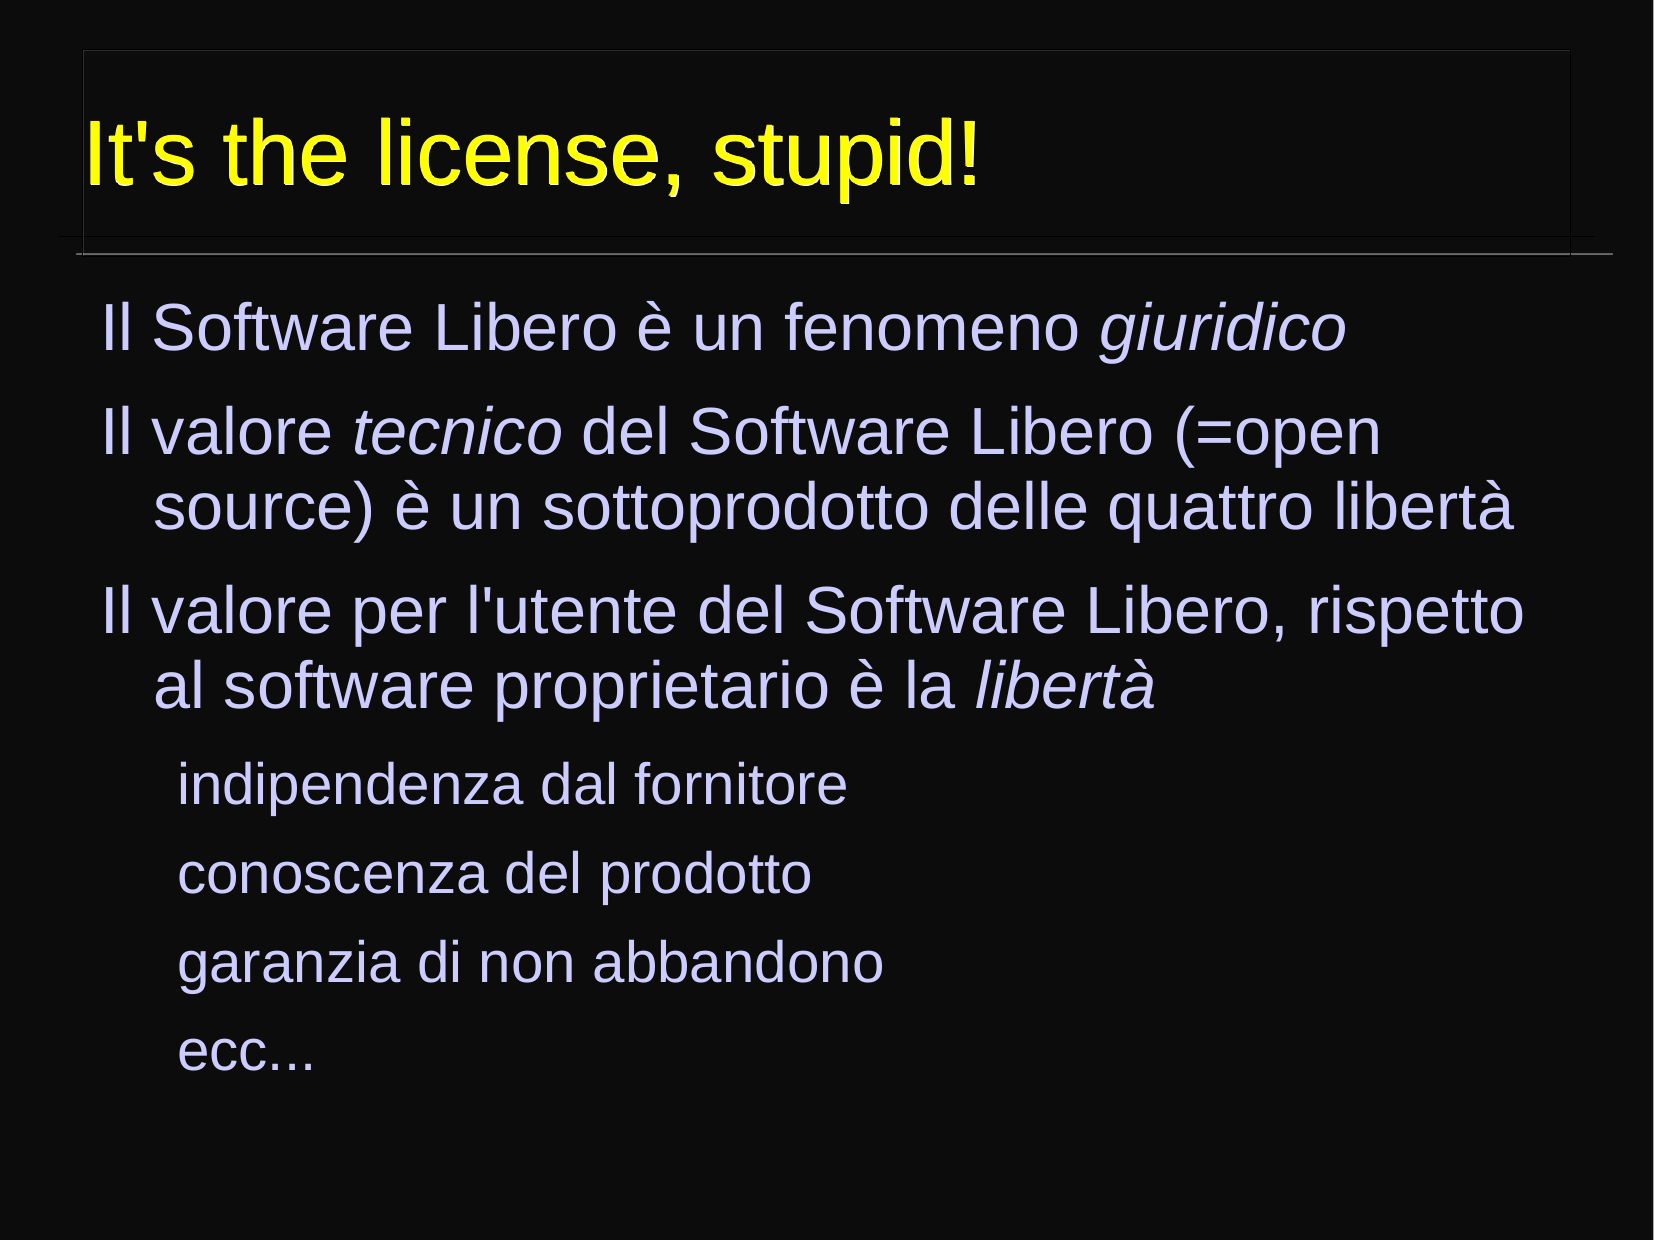

# It's the license, stupid!
Il Software Libero è un fenomeno giuridico
Il valore tecnico del Software Libero (=open source) è un sottoprodotto delle quattro libertà
Il valore per l'utente del Software Libero, rispetto al software proprietario è la libertà
indipendenza dal fornitore
conoscenza del prodotto
garanzia di non abbandono
ecc...